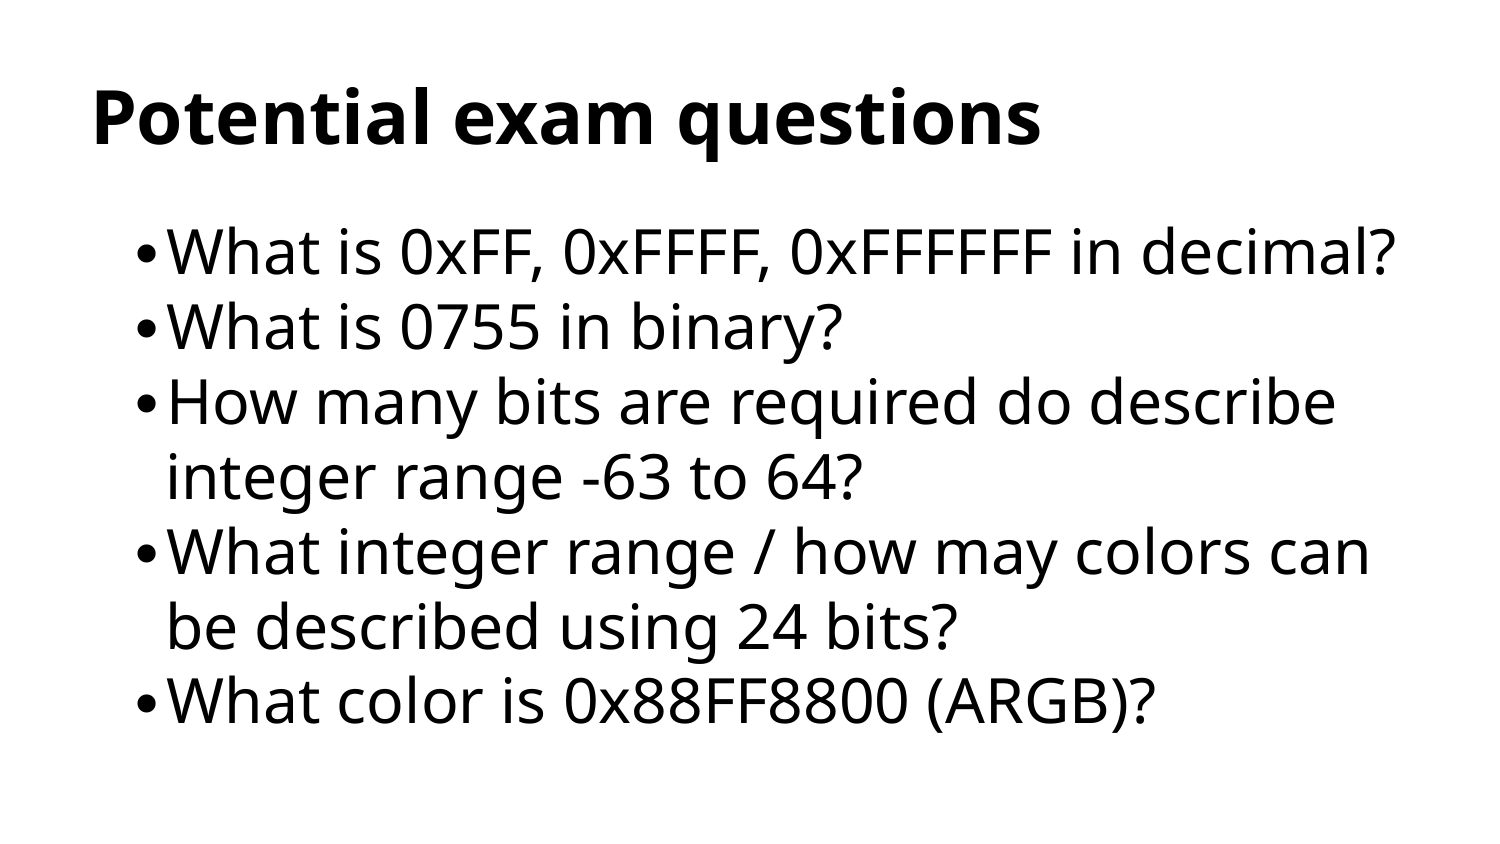

# Potential exam questions
What is 0xFF, 0xFFFF, 0xFFFFFF in decimal?
What is 0755 in binary?
How many bits are required do describe integer range -63 to 64?
What integer range / how may colors can be described using 24 bits?
What color is 0x88FF8800 (ARGB)?